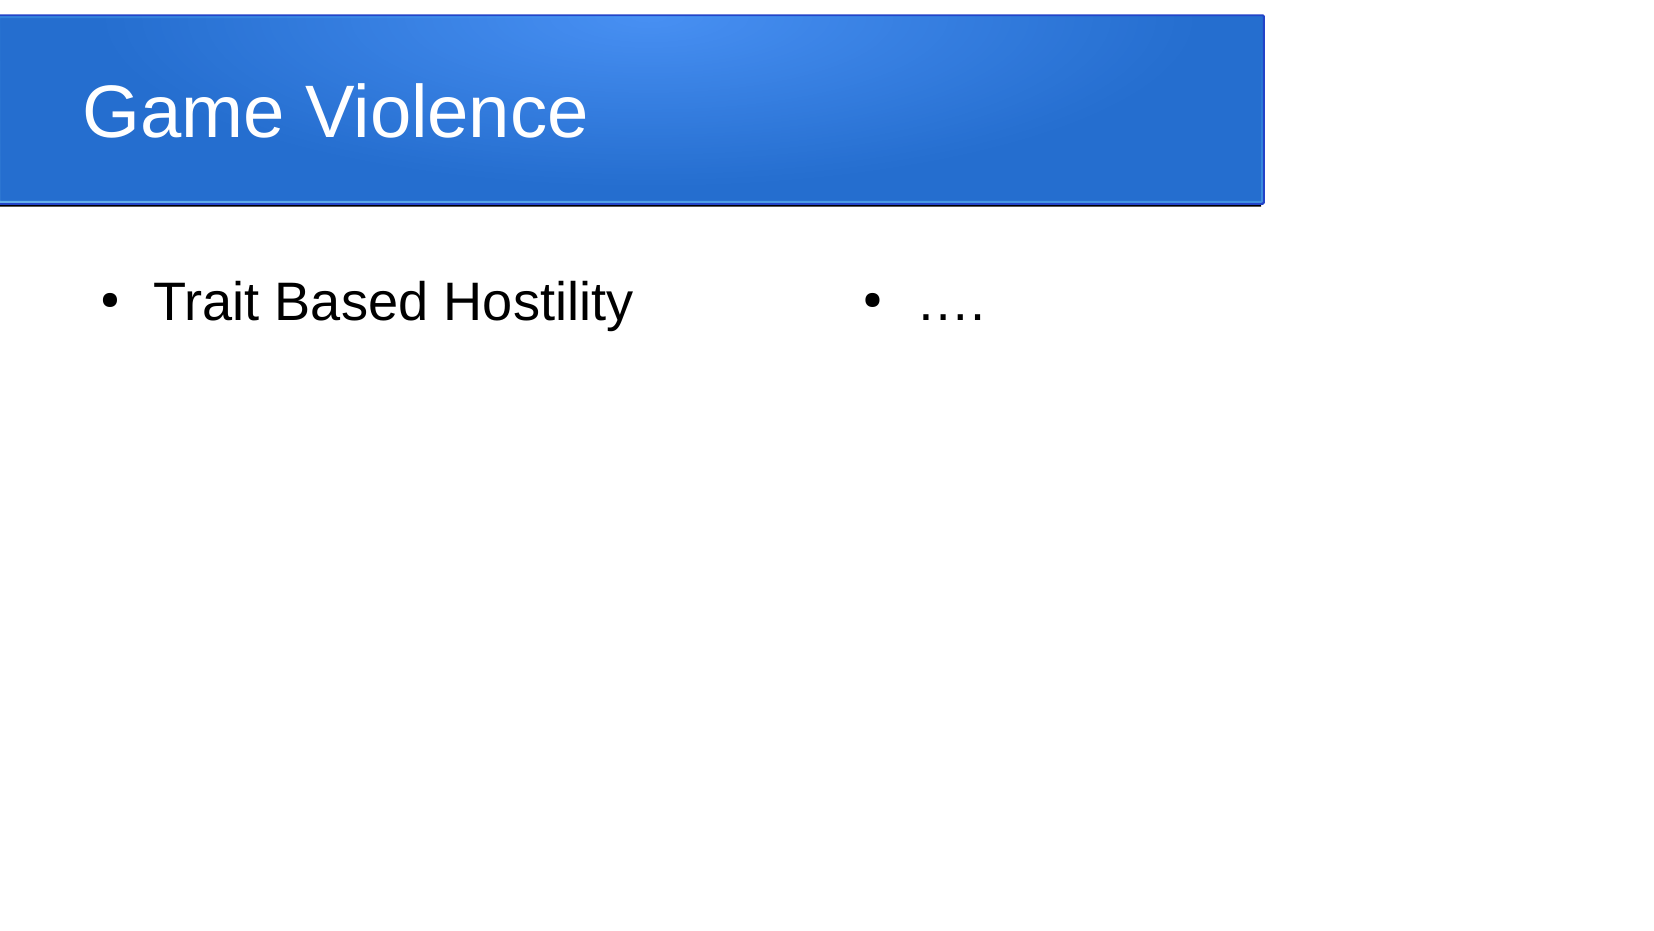

# Game Violence
Trait Based Hostility
….